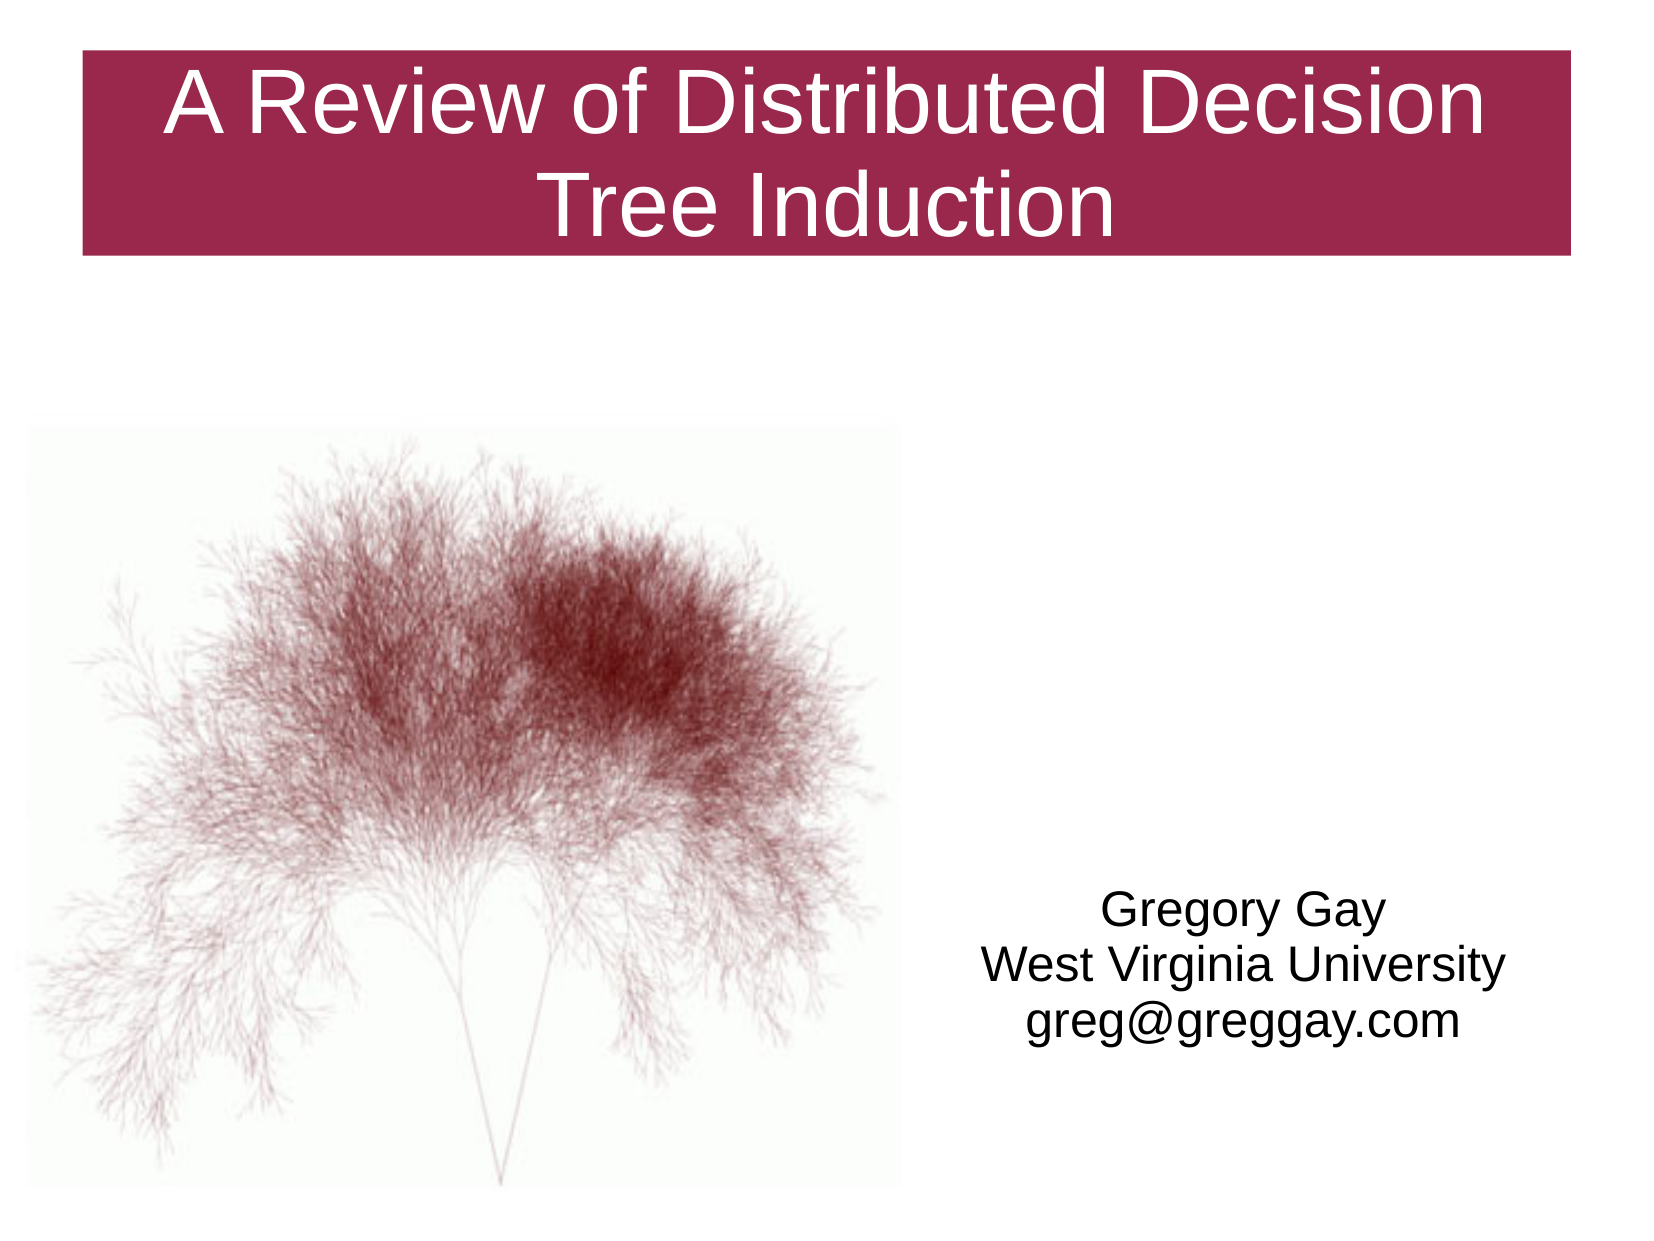

# A Review of Distributed Decision Tree Induction
Gregory Gay
West Virginia University
greg@greggay.com